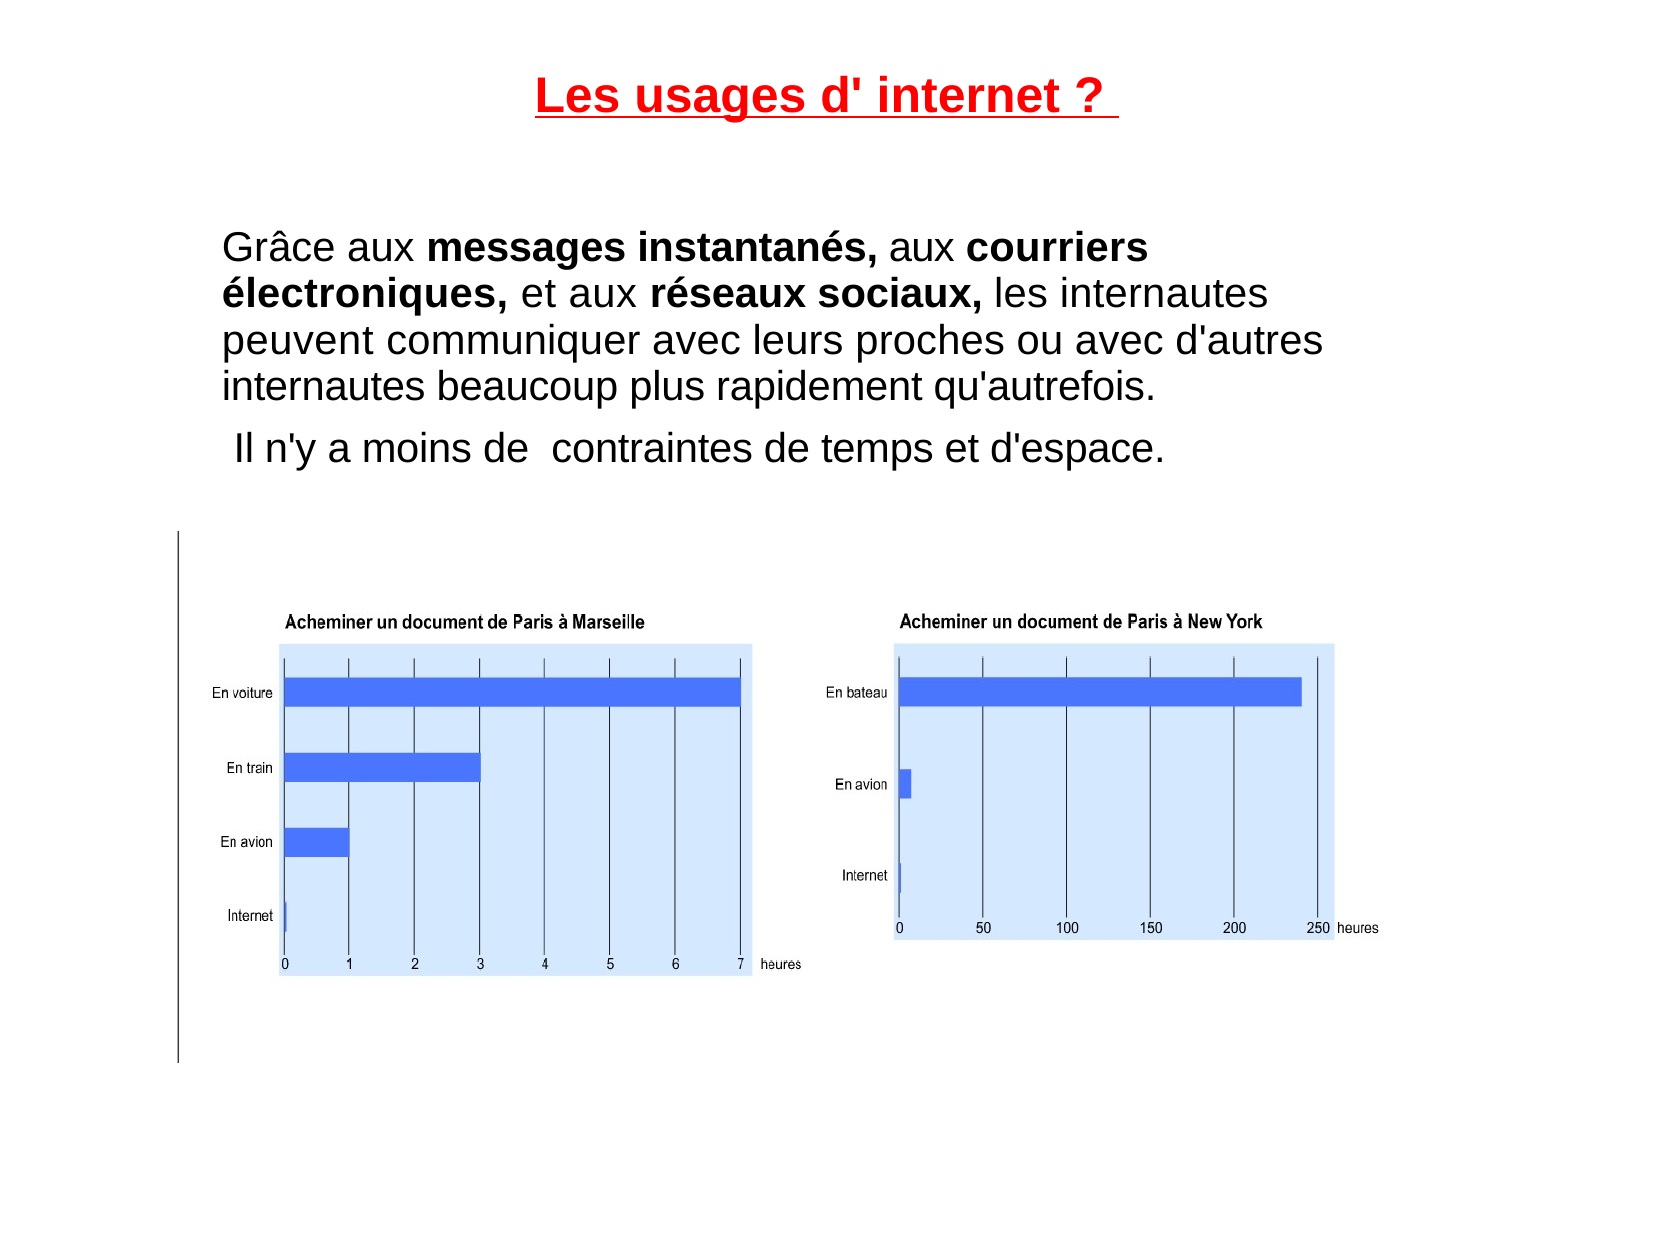

Les usages d' internet ?
Grâce aux messages instantanés, aux courriers électroniques, et aux réseaux sociaux, les internautes peuvent communiquer avec leurs proches ou avec d'autres internautes beaucoup plus rapidement qu'autrefois.
 Il n'y a moins de contraintes de temps et d'espace.